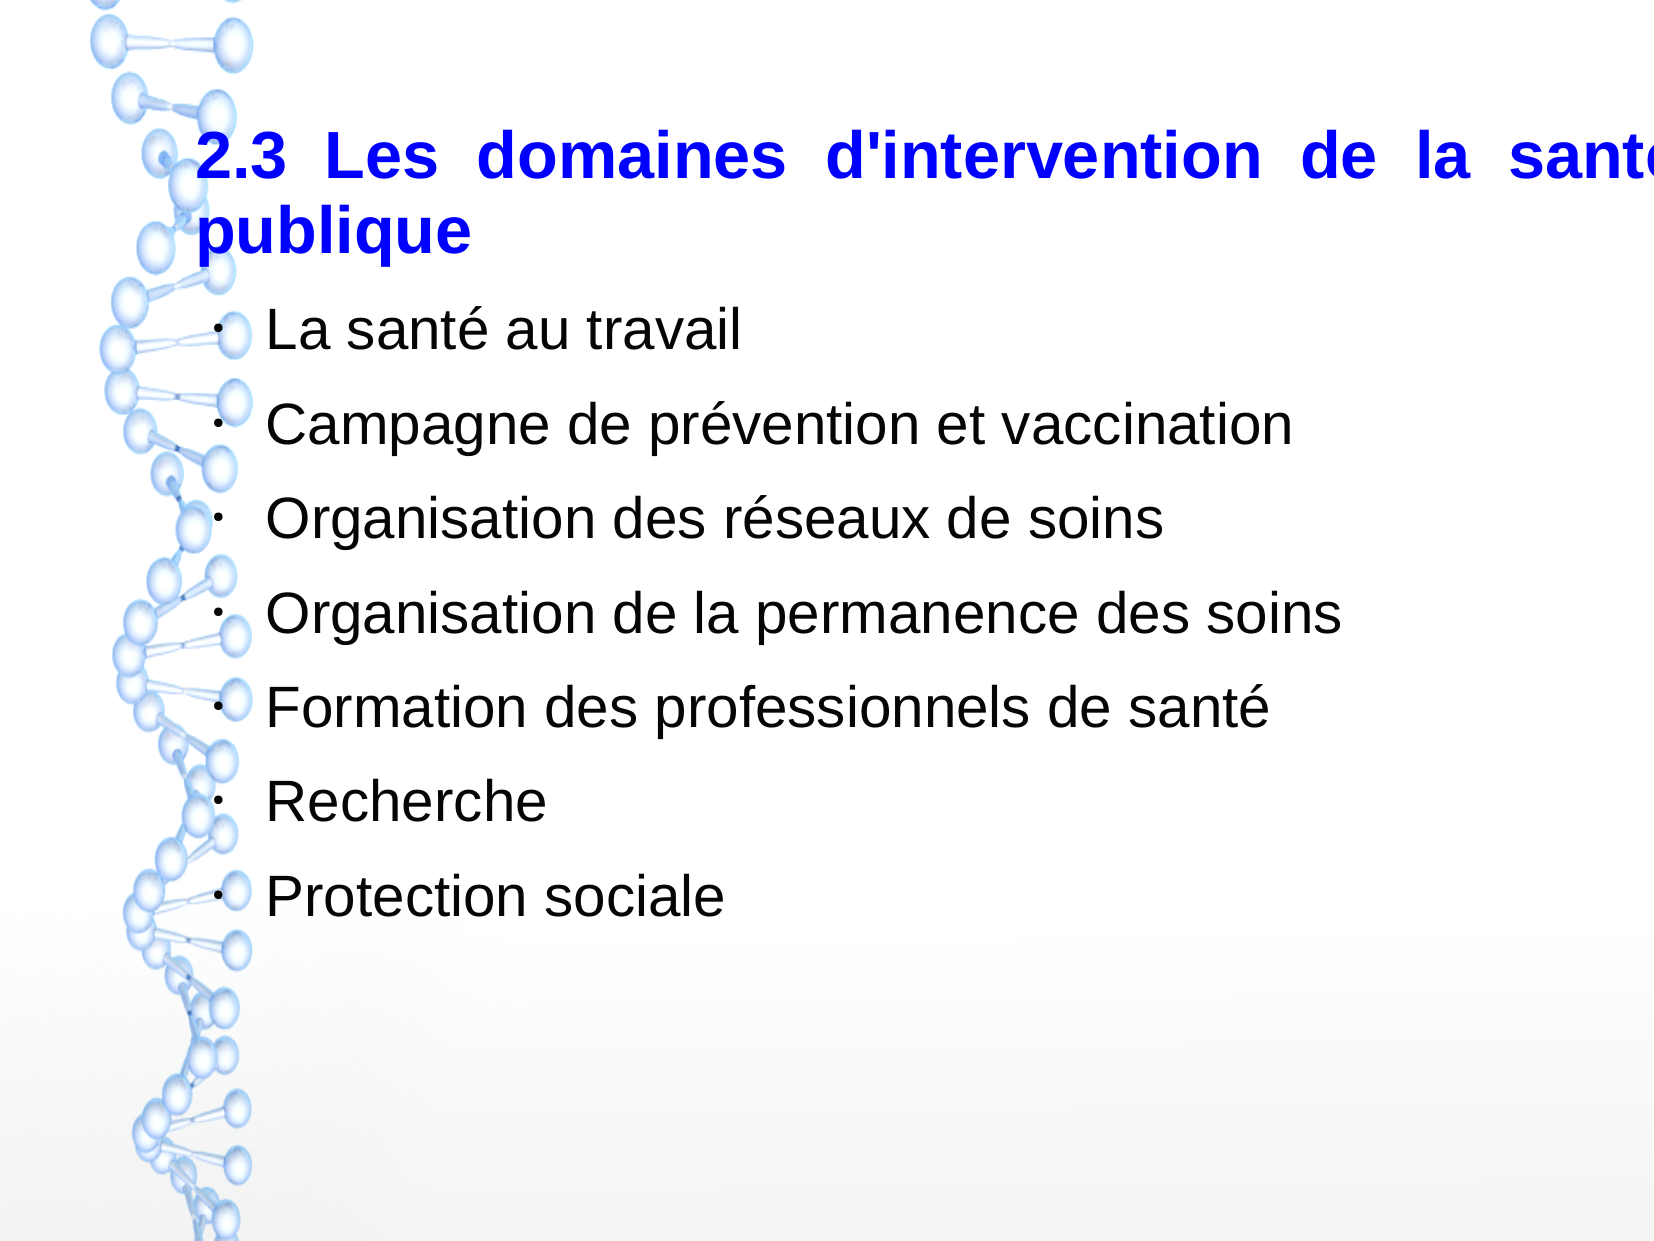

# 2.3 Les domaines d'intervention de la santé publique
La santé au travail
Campagne de prévention et vaccination
Organisation des réseaux de soins
Organisation de la permanence des soins
Formation des professionnels de santé
Recherche
Protection sociale